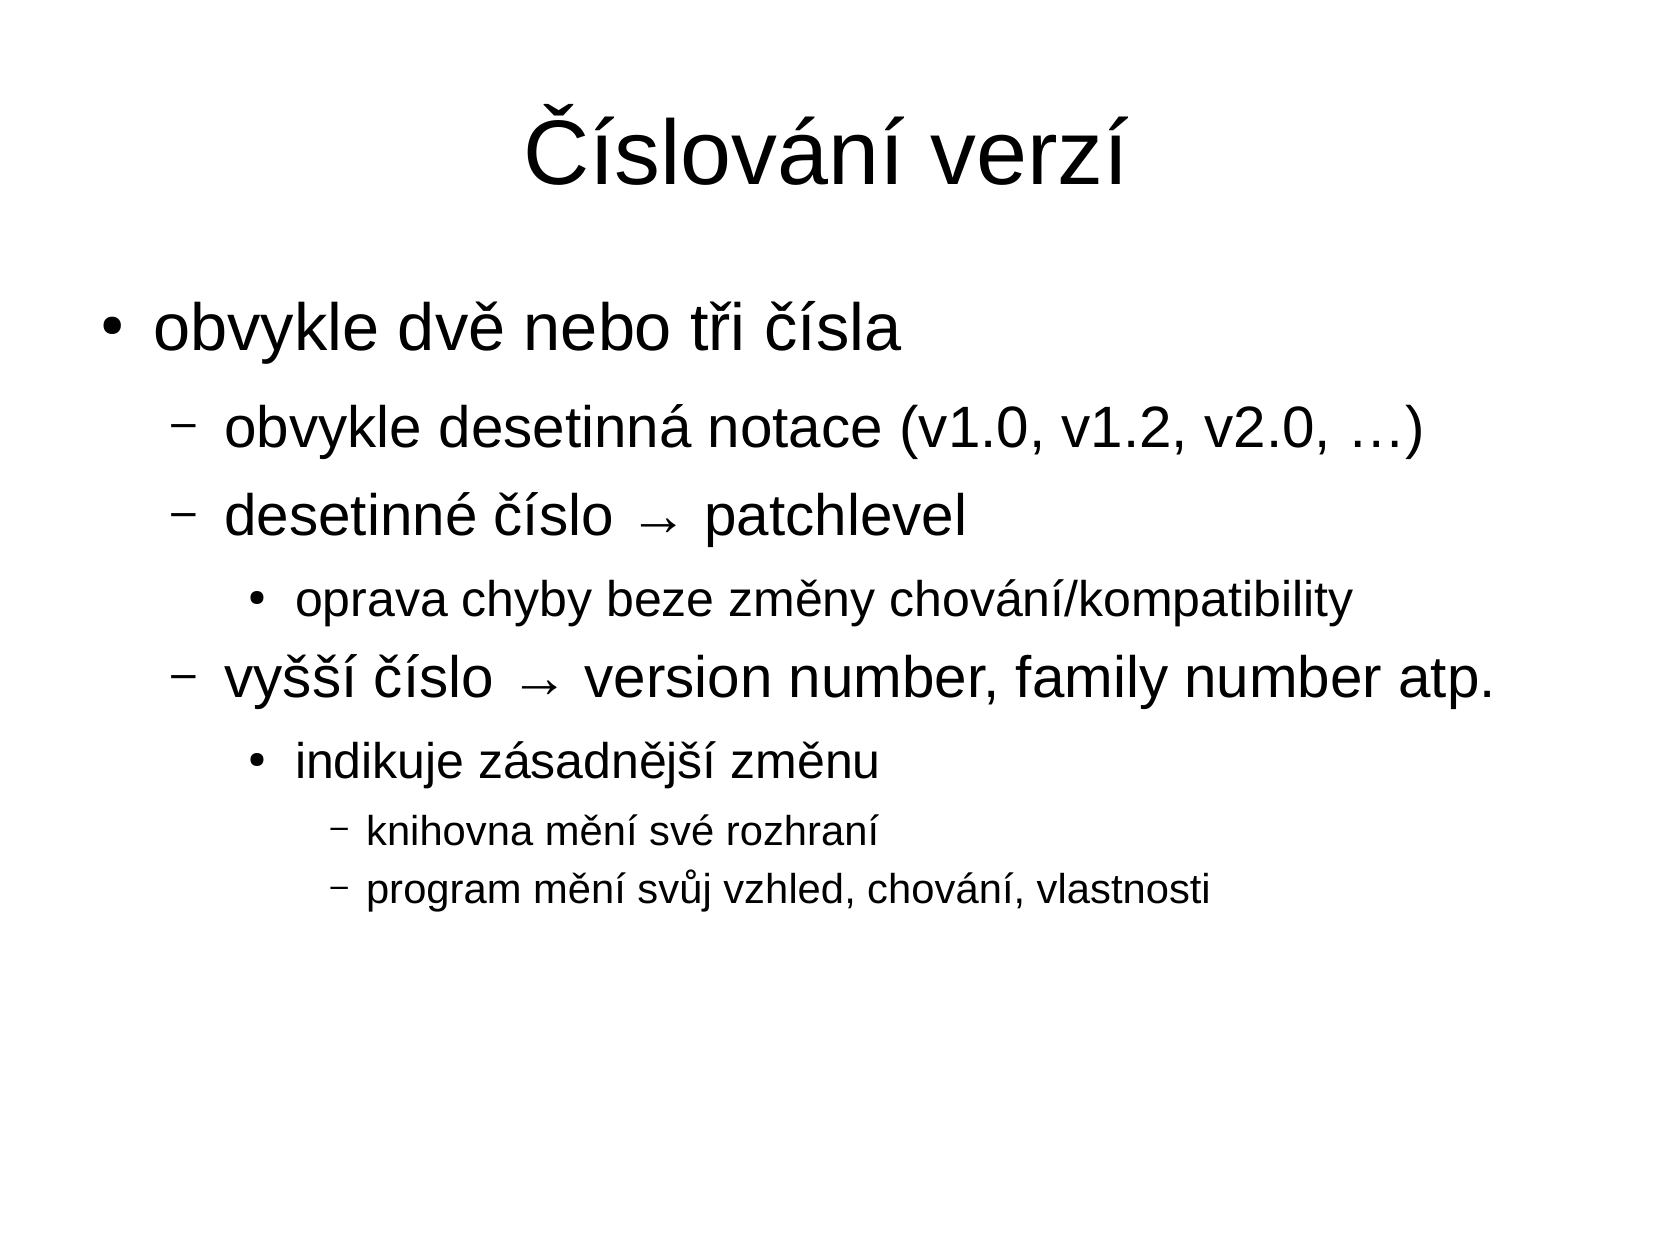

# Číslování verzí
obvykle dvě nebo tři čísla
obvykle desetinná notace (v1.0, v1.2, v2.0, …)
desetinné číslo → patchlevel
oprava chyby beze změny chování/kompatibility
vyšší číslo → version number, family number atp.
indikuje zásadnější změnu
knihovna mění své rozhraní
program mění svůj vzhled, chování, vlastnosti